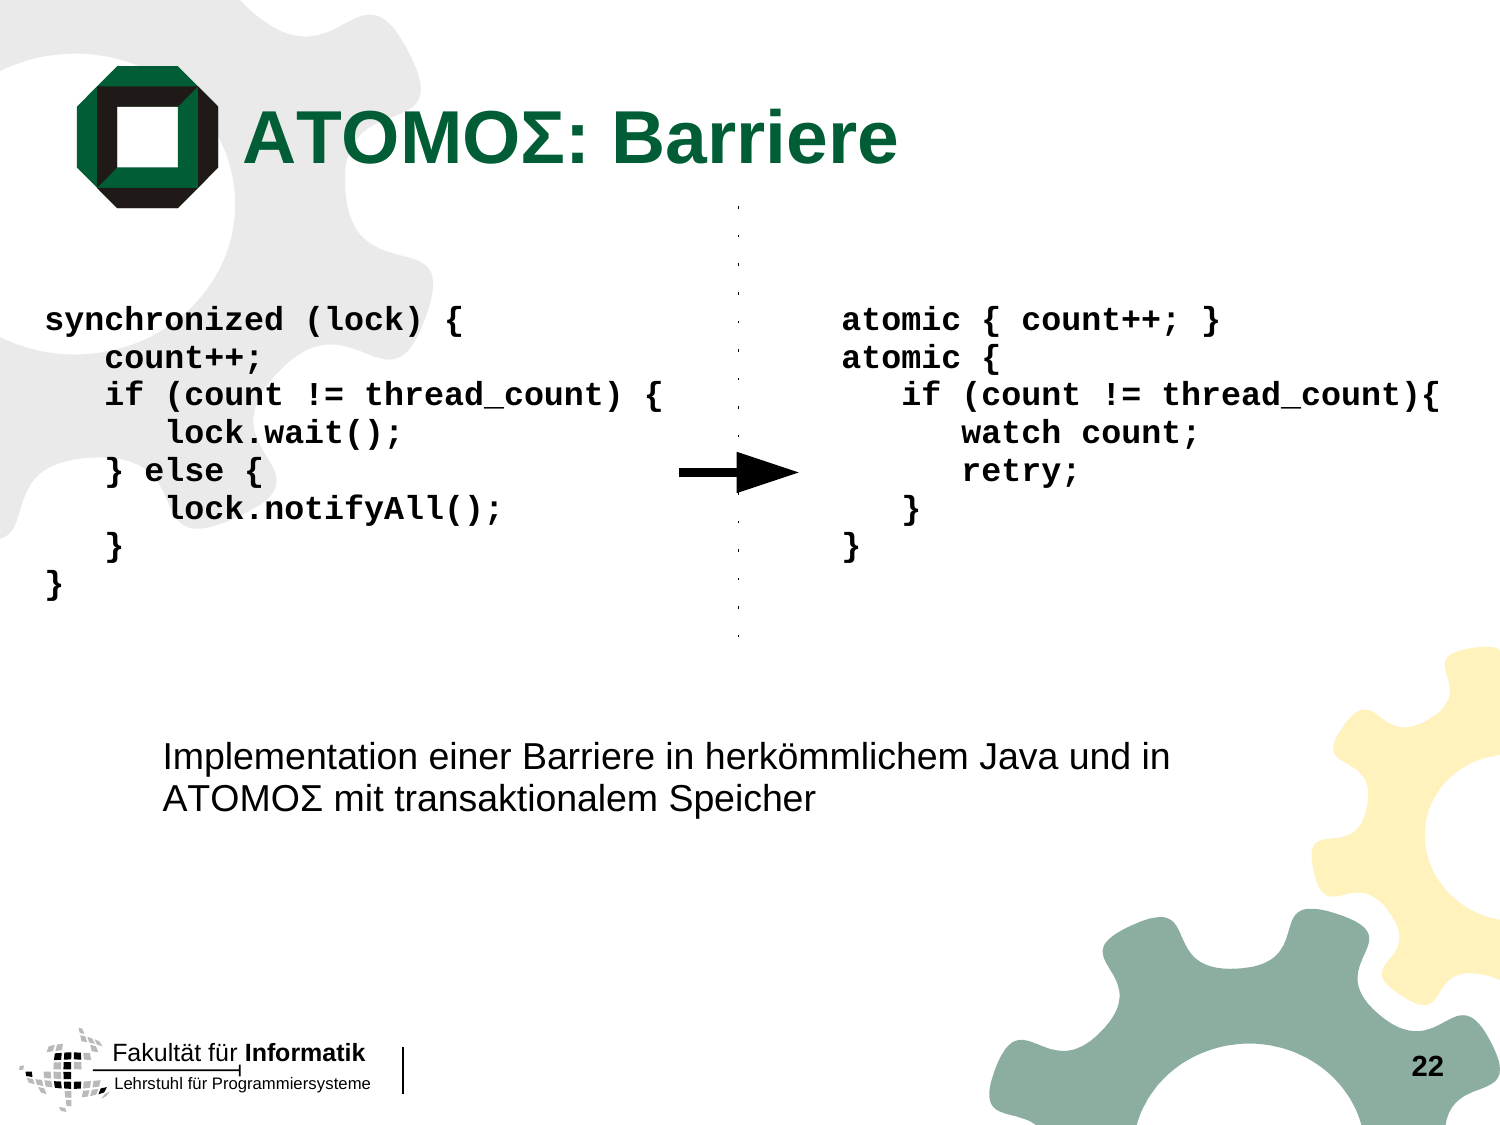

# ATOMOΣ: Barriere
atomic { count++; }
atomic {
 if (count != thread_count){
 watch count;
 retry;
 }
}
Implementation einer Barriere in herkömmlichem Java und in ATOMOΣ mit transaktionalem Speicher
synchronized (lock) {
 count++;
 if (count != thread_count) {
 lock.wait();
 } else {
 lock.notifyAll();
 }
}
22